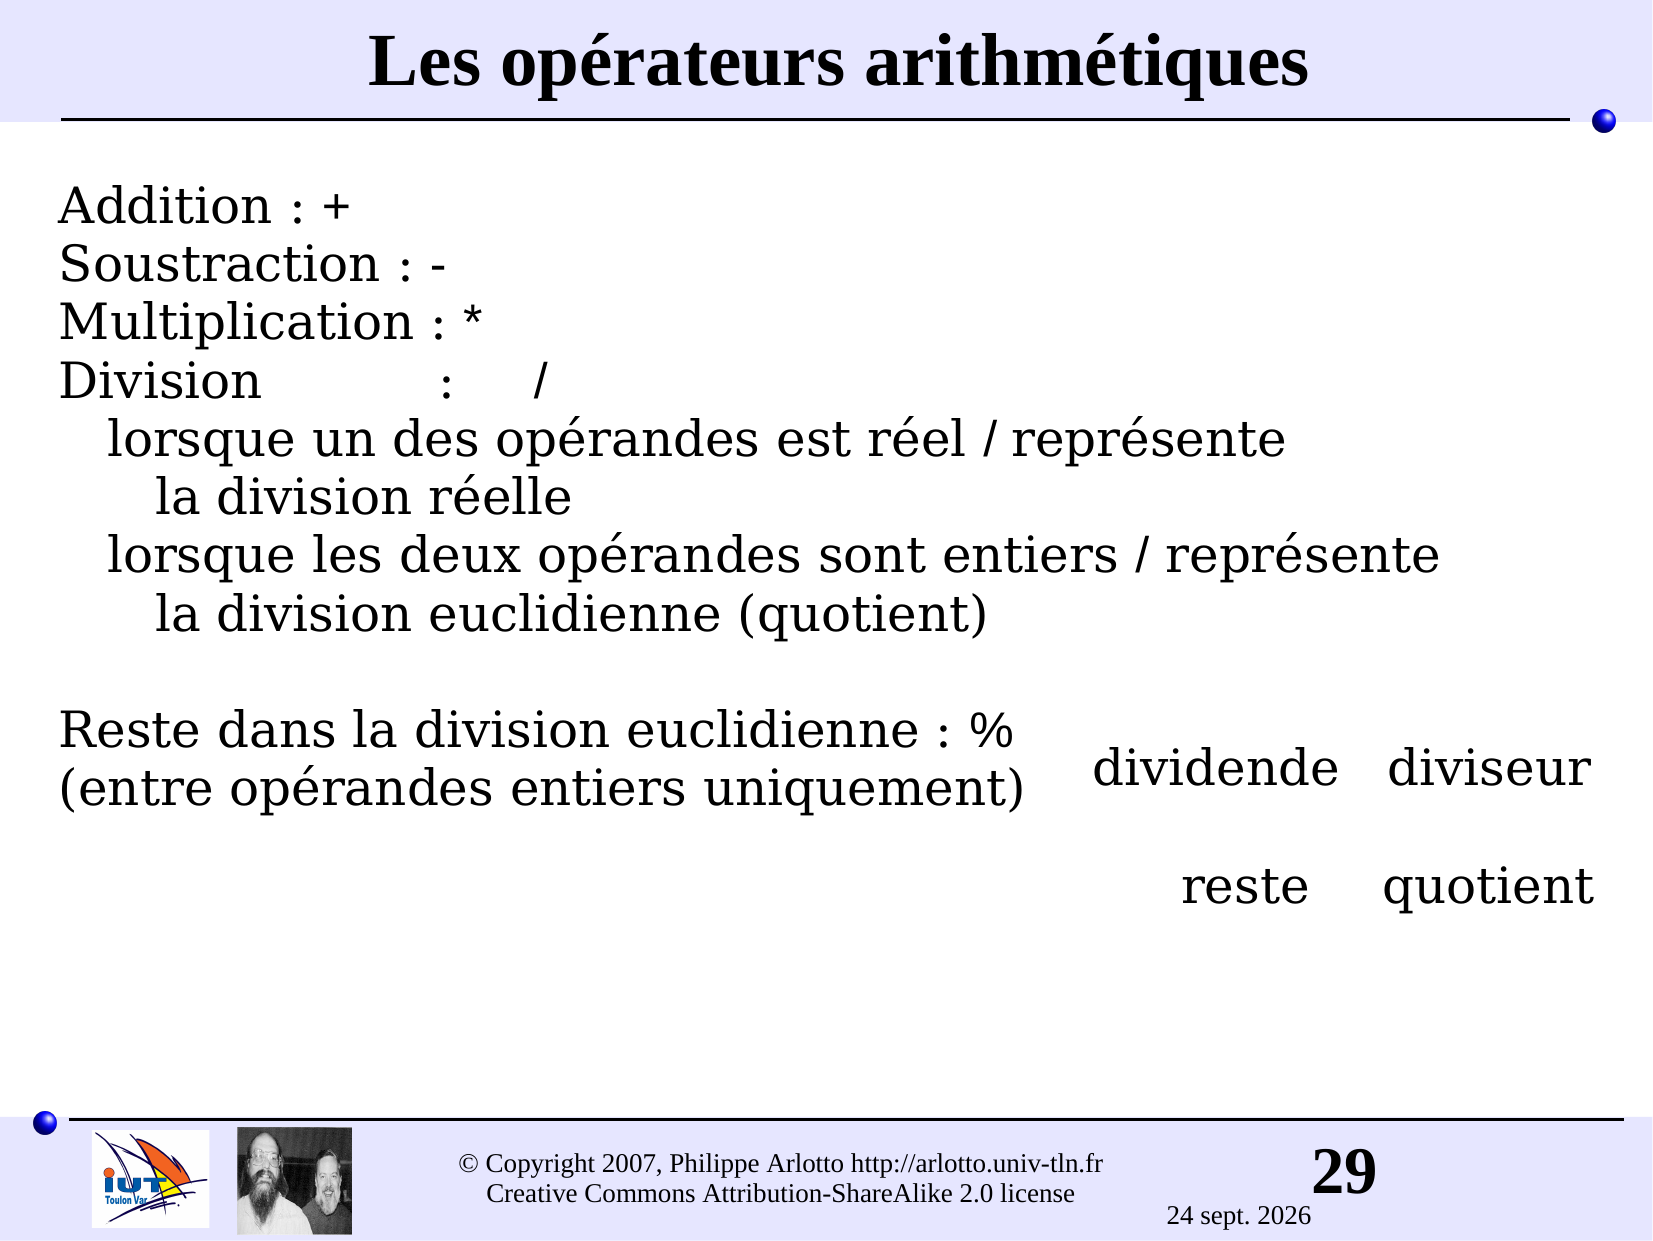

# Les opérateurs arithmétiques
Addition : +
Soustraction : -
Multiplication : *
Division : /
 lorsque un des opérandes est réel / représente
 la division réelle
 lorsque les deux opérandes sont entiers / représente
 la division euclidienne (quotient)
Reste dans la division euclidienne : %
(entre opérandes entiers uniquement)
dividende
diviseur
reste
quotient